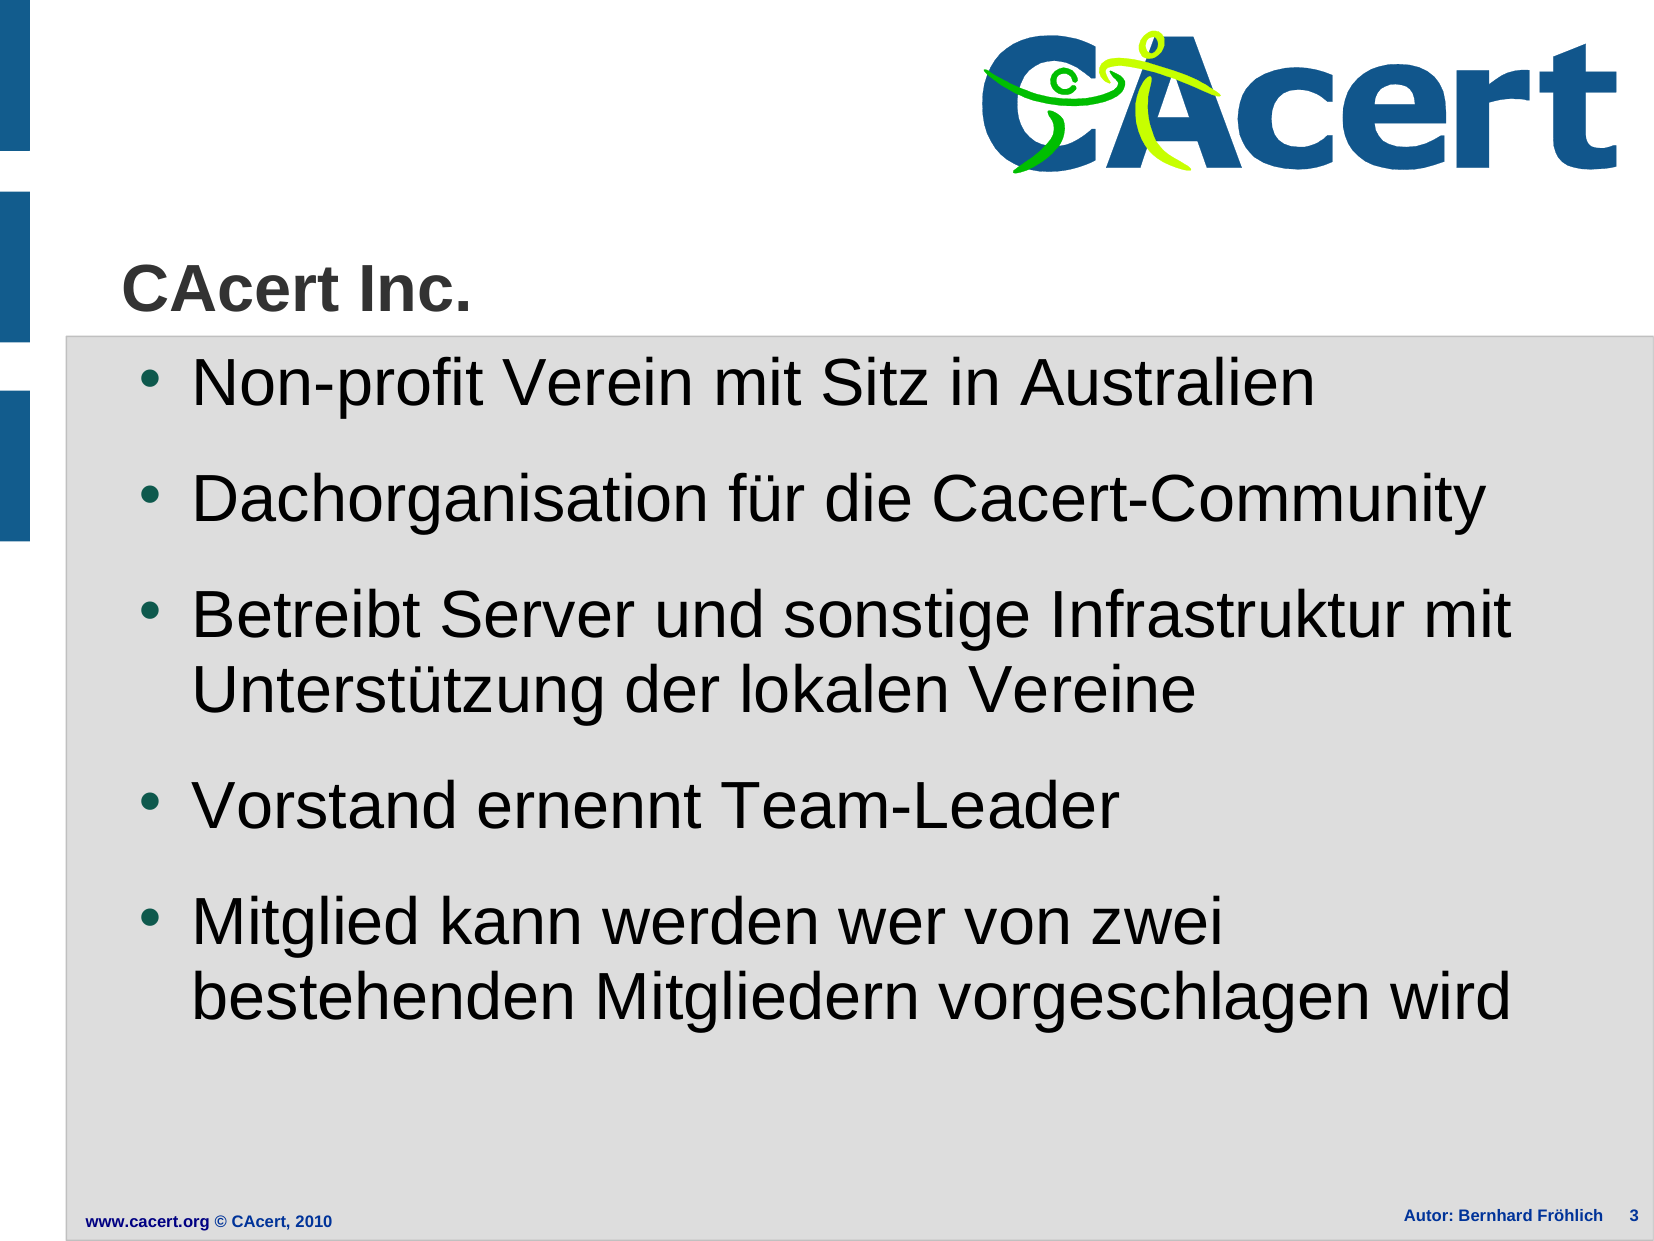

# CAcert Inc.
Non-profit Verein mit Sitz in Australien
Dachorganisation für die Cacert-Community
Betreibt Server und sonstige Infrastruktur mit Unterstützung der lokalen Vereine
Vorstand ernennt Team-Leader
Mitglied kann werden wer von zwei bestehenden Mitgliedern vorgeschlagen wird